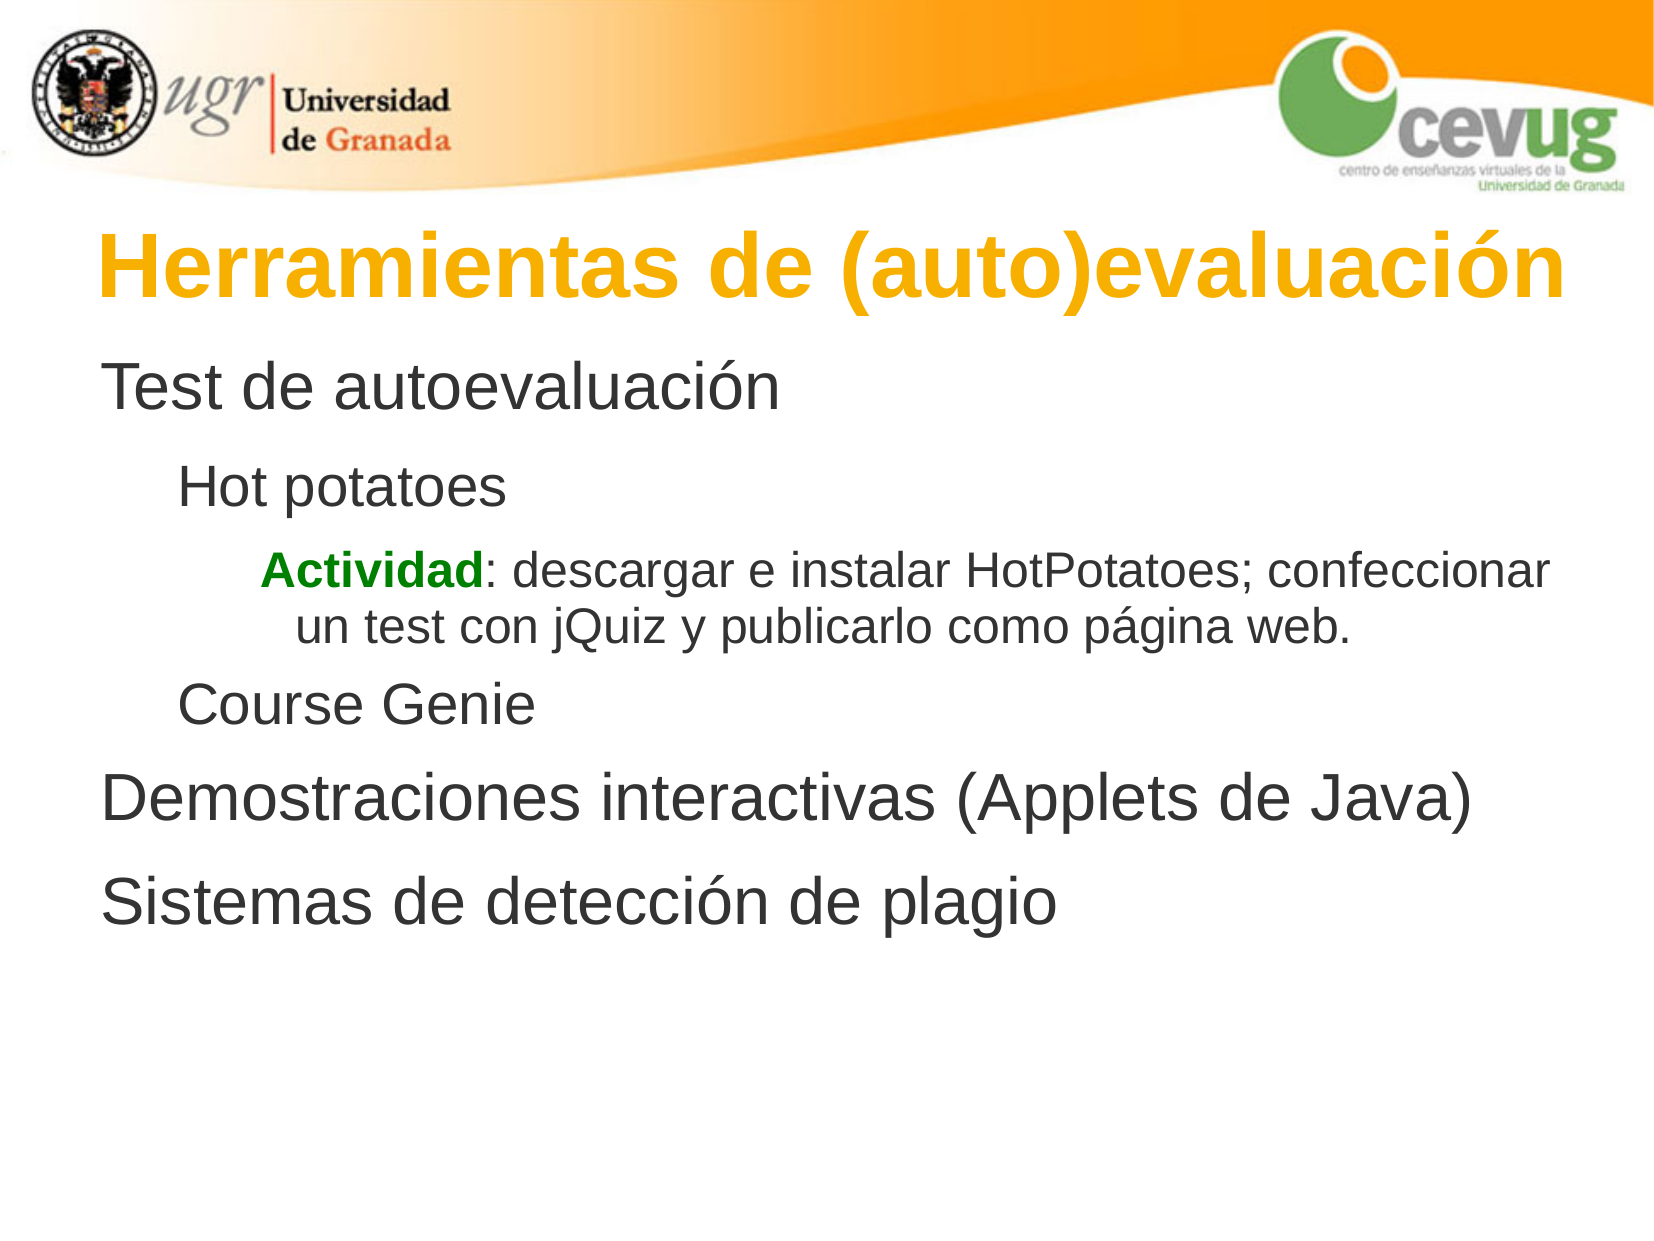

# Herramientas de (auto)evaluación
Test de autoevaluación
Hot potatoes
Actividad: descargar e instalar HotPotatoes; confeccionar un test con jQuiz y publicarlo como página web.
Course Genie
Demostraciones interactivas (Applets de Java)
Sistemas de detección de plagio